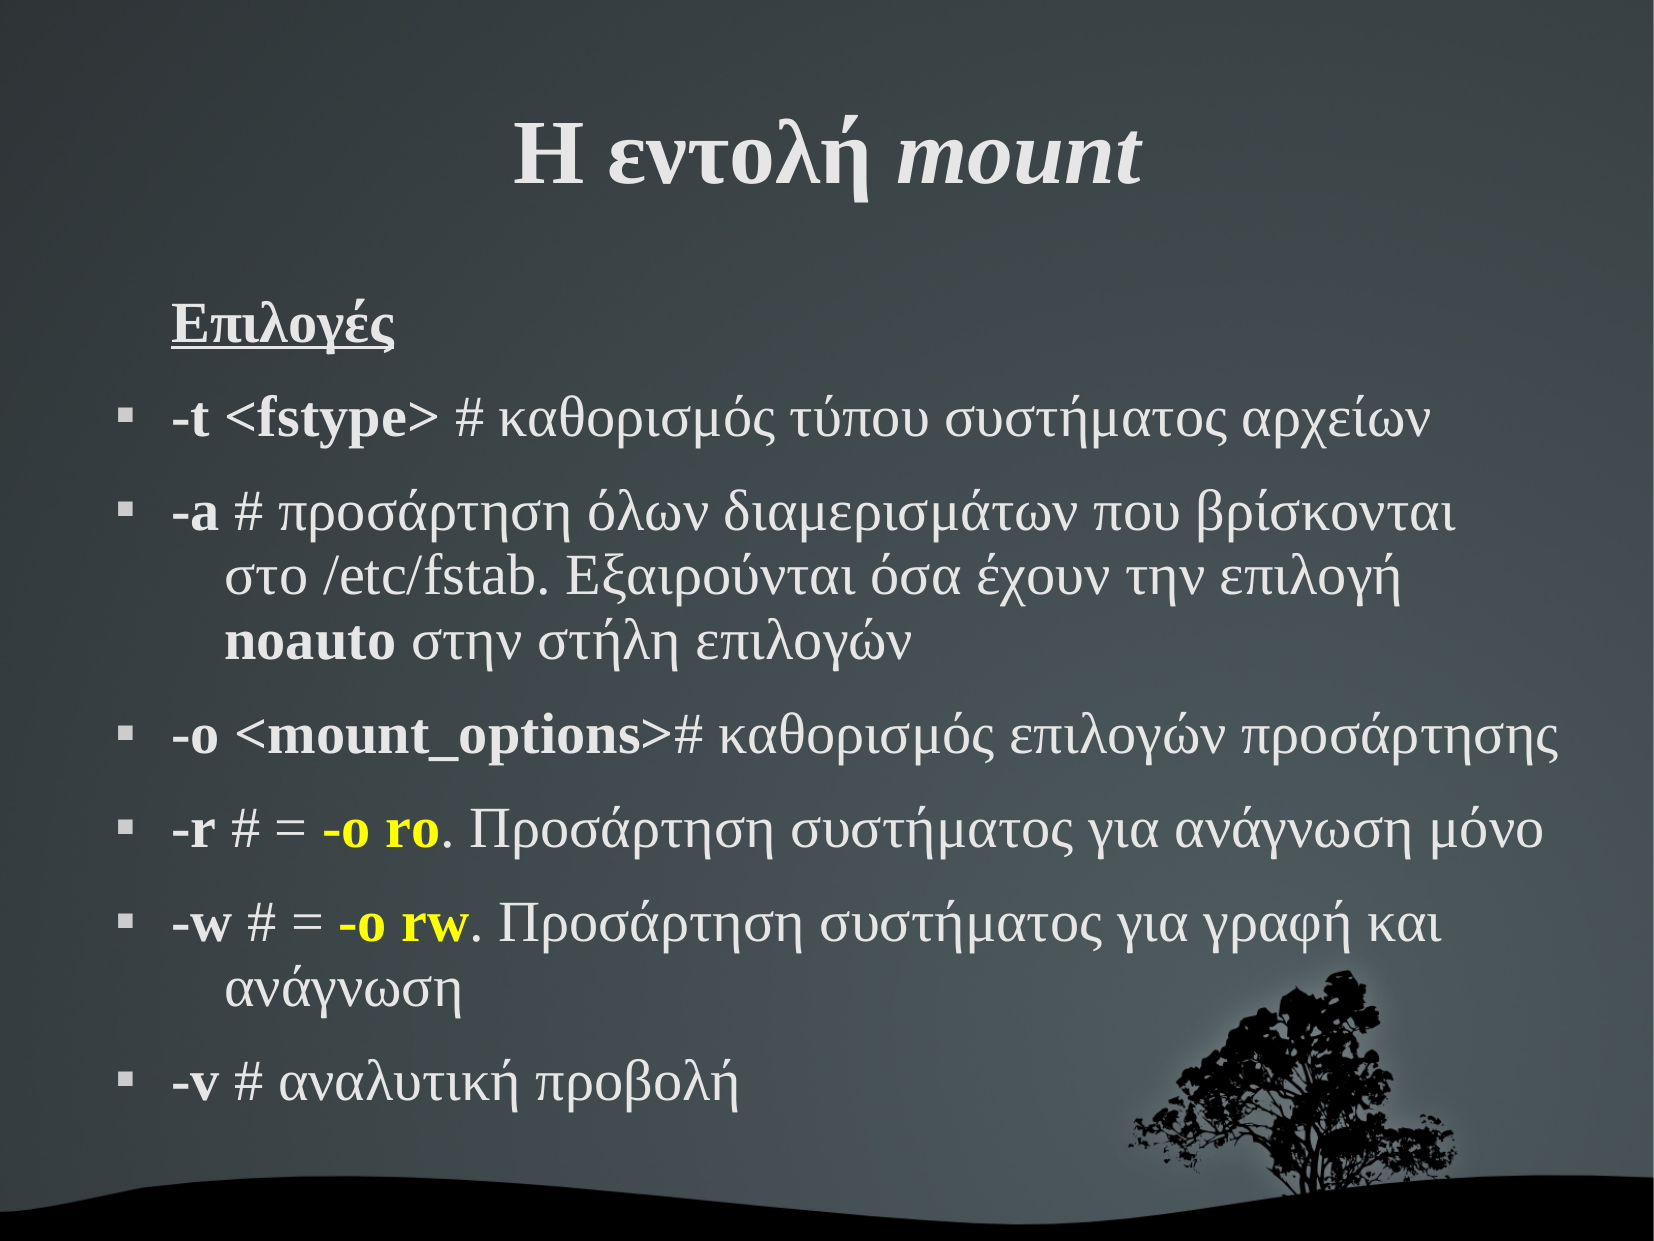

H εντολή mount
# Επιλογές
-t <fstype> # καθορισμός τύπου συστήματος αρχείων
-a # προσάρτηση όλων διαμερισμάτων που βρίσκονται στο /etc/fstab. Εξαιρούνται όσα έχουν την επιλογή noauto στην στήλη επιλογών
-ο <mount_options># καθορισμός επιλογών προσάρτησης
-r # = -o ro. Προσάρτηση συστήματος για ανάγνωση μόνο
-w # = -o rw. Προσάρτηση συστήματος για γραφή και ανάγνωση
-v # αναλυτική προβολή